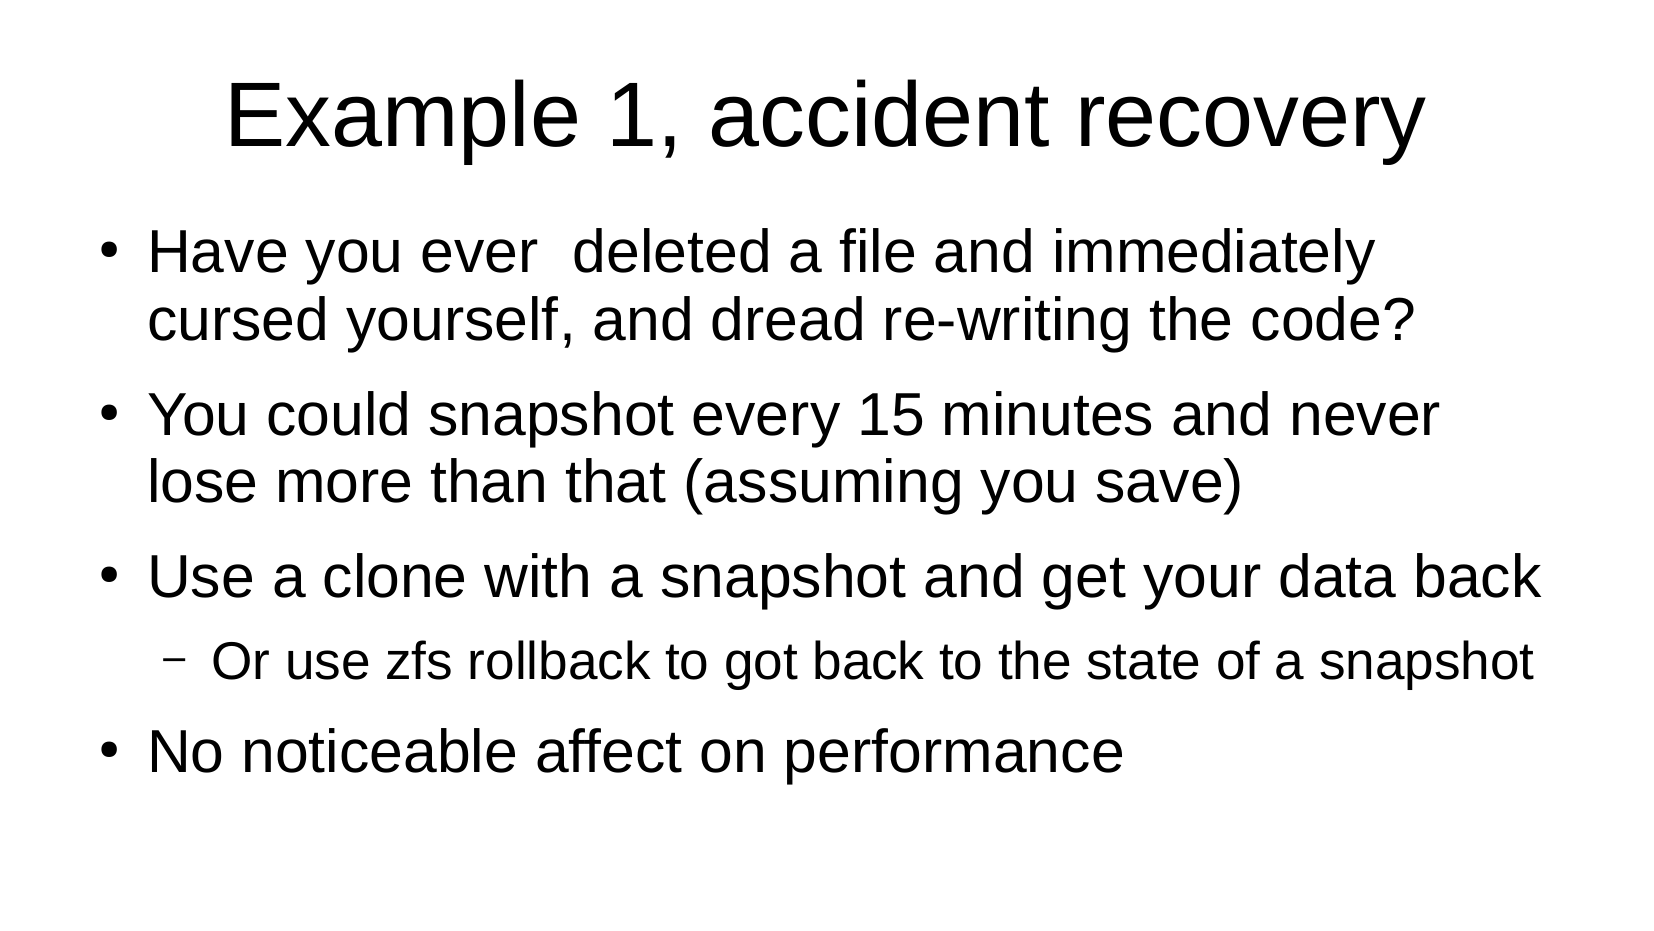

# Example 1, accident recovery
Have you ever deleted a file and immediately cursed yourself, and dread re-writing the code?
You could snapshot every 15 minutes and never lose more than that (assuming you save)
Use a clone with a snapshot and get your data back
Or use zfs rollback to got back to the state of a snapshot
No noticeable affect on performance